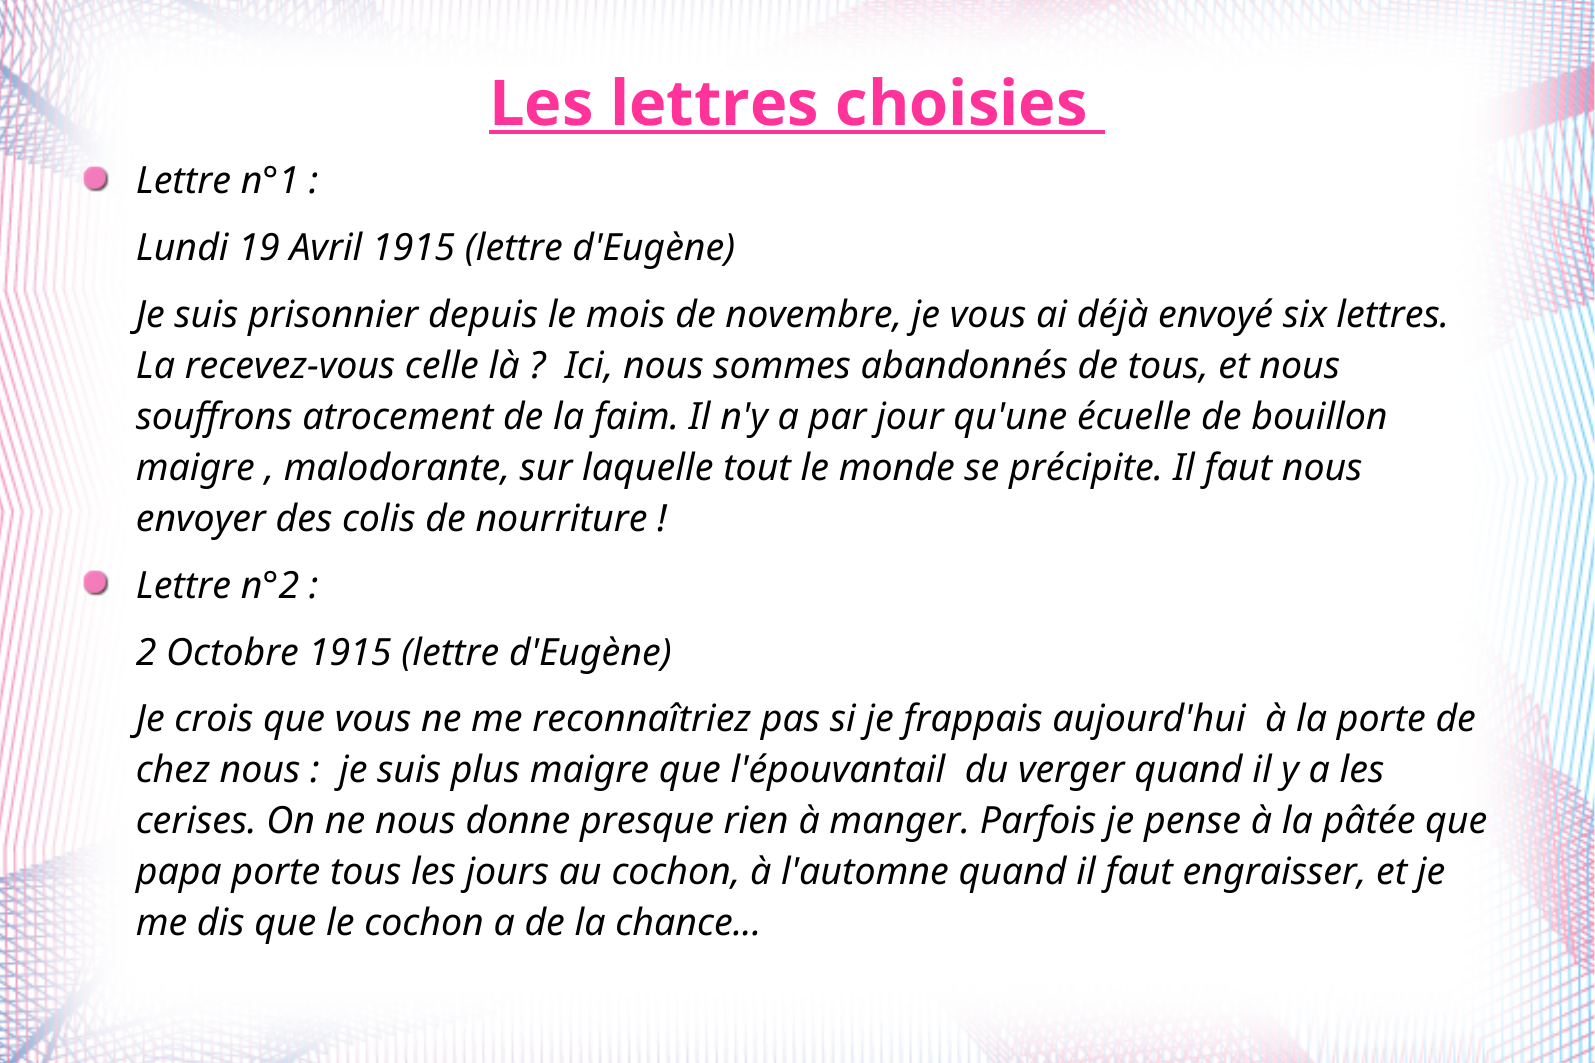

# Les lettres choisies
Lettre n°1 :
Lundi 19 Avril 1915 (lettre d'Eugène)
Je suis prisonnier depuis le mois de novembre, je vous ai déjà envoyé six lettres. La recevez-vous celle là ? Ici, nous sommes abandonnés de tous, et nous souffrons atrocement de la faim. Il n'y a par jour qu'une écuelle de bouillon maigre , malodorante, sur laquelle tout le monde se précipite. Il faut nous envoyer des colis de nourriture !
Lettre n°2 :
2 Octobre 1915 (lettre d'Eugène)
Je crois que vous ne me reconnaîtriez pas si je frappais aujourd'hui à la porte de chez nous : je suis plus maigre que l'épouvantail du verger quand il y a les cerises. On ne nous donne presque rien à manger. Parfois je pense à la pâtée que papa porte tous les jours au cochon, à l'automne quand il faut engraisser, et je me dis que le cochon a de la chance...